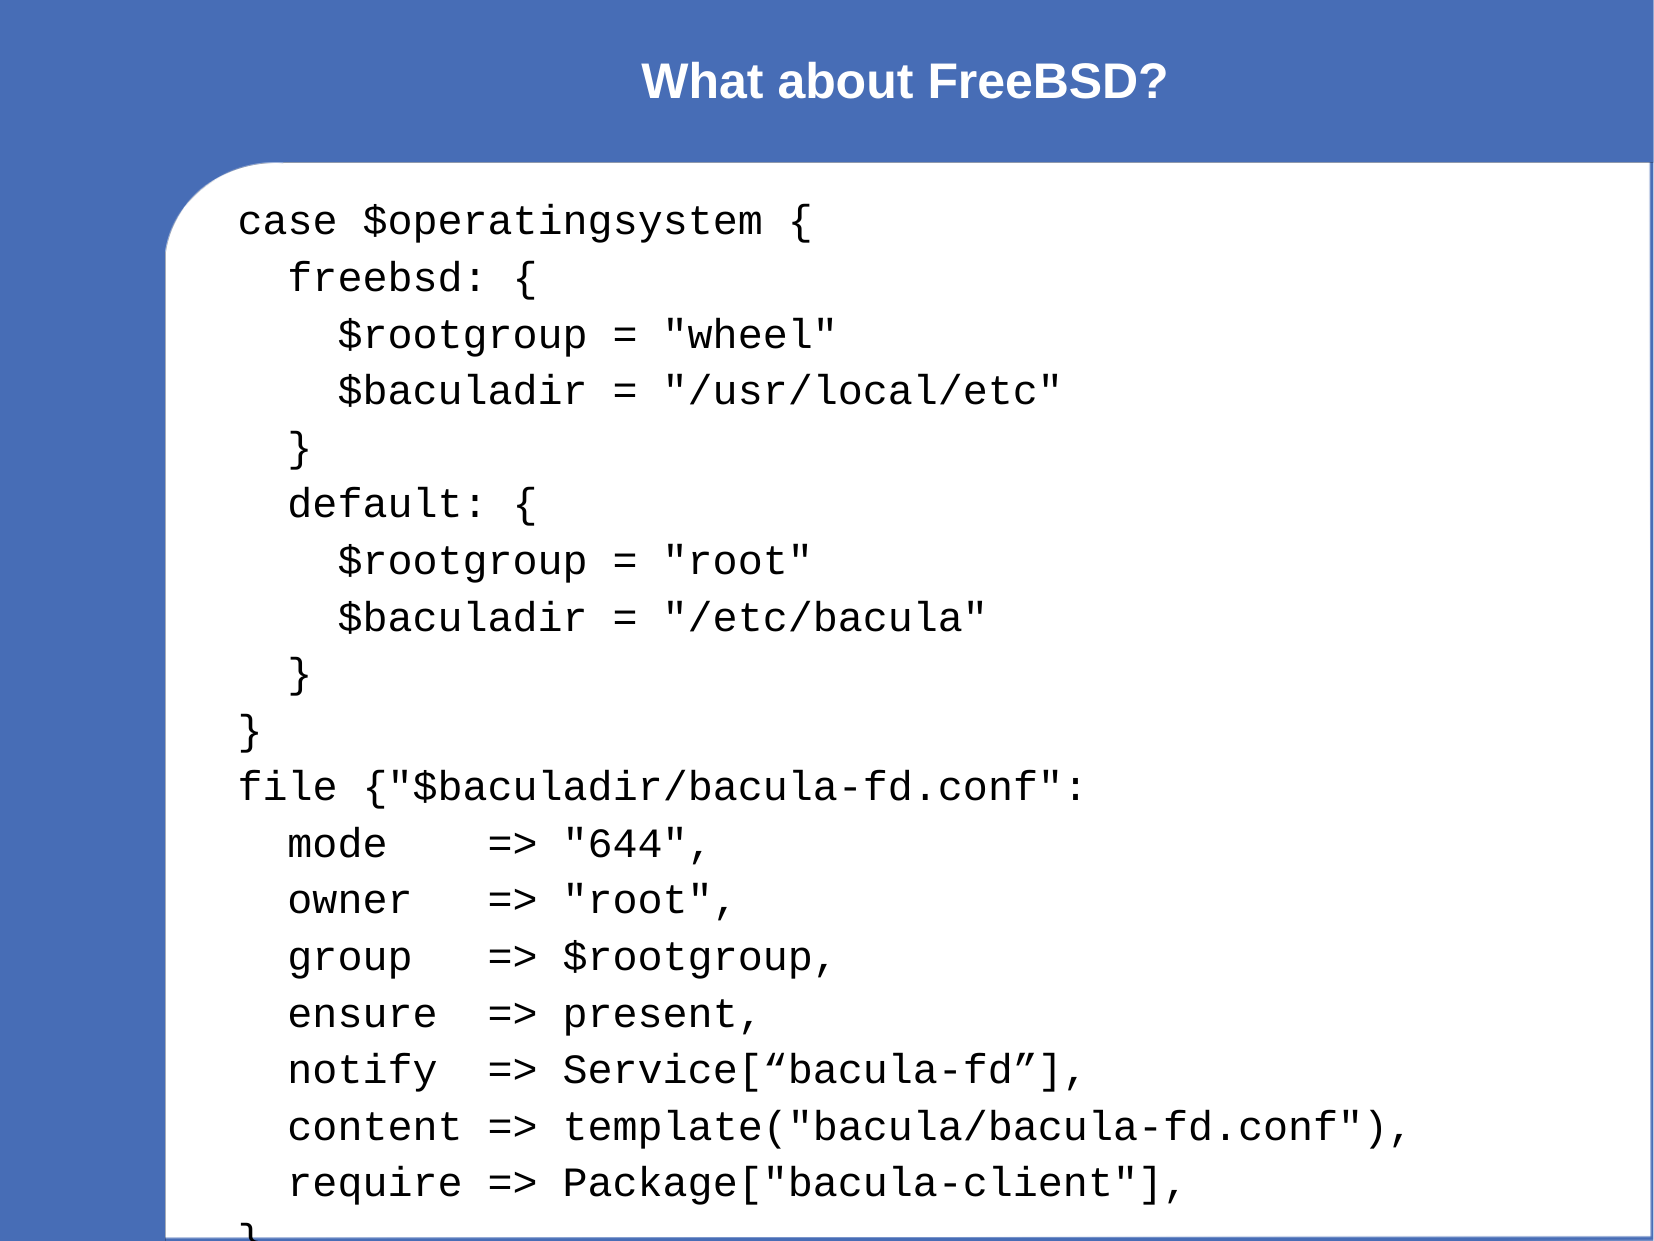

# What about FreeBSD?
 case $operatingsystem {
 freebsd: {
 $rootgroup = "wheel"
 $baculadir = "/usr/local/etc"
 }
 default: {
 $rootgroup = "root"
 $baculadir = "/etc/bacula"
 }
 }
 file {"$baculadir/bacula-fd.conf":
 mode => "644",
 owner => "root",
 group => $rootgroup,
 ensure => present,
 notify => Service[“bacula-fd”],
 content => template("bacula/bacula-fd.conf"),
 require => Package["bacula-client"],
 }